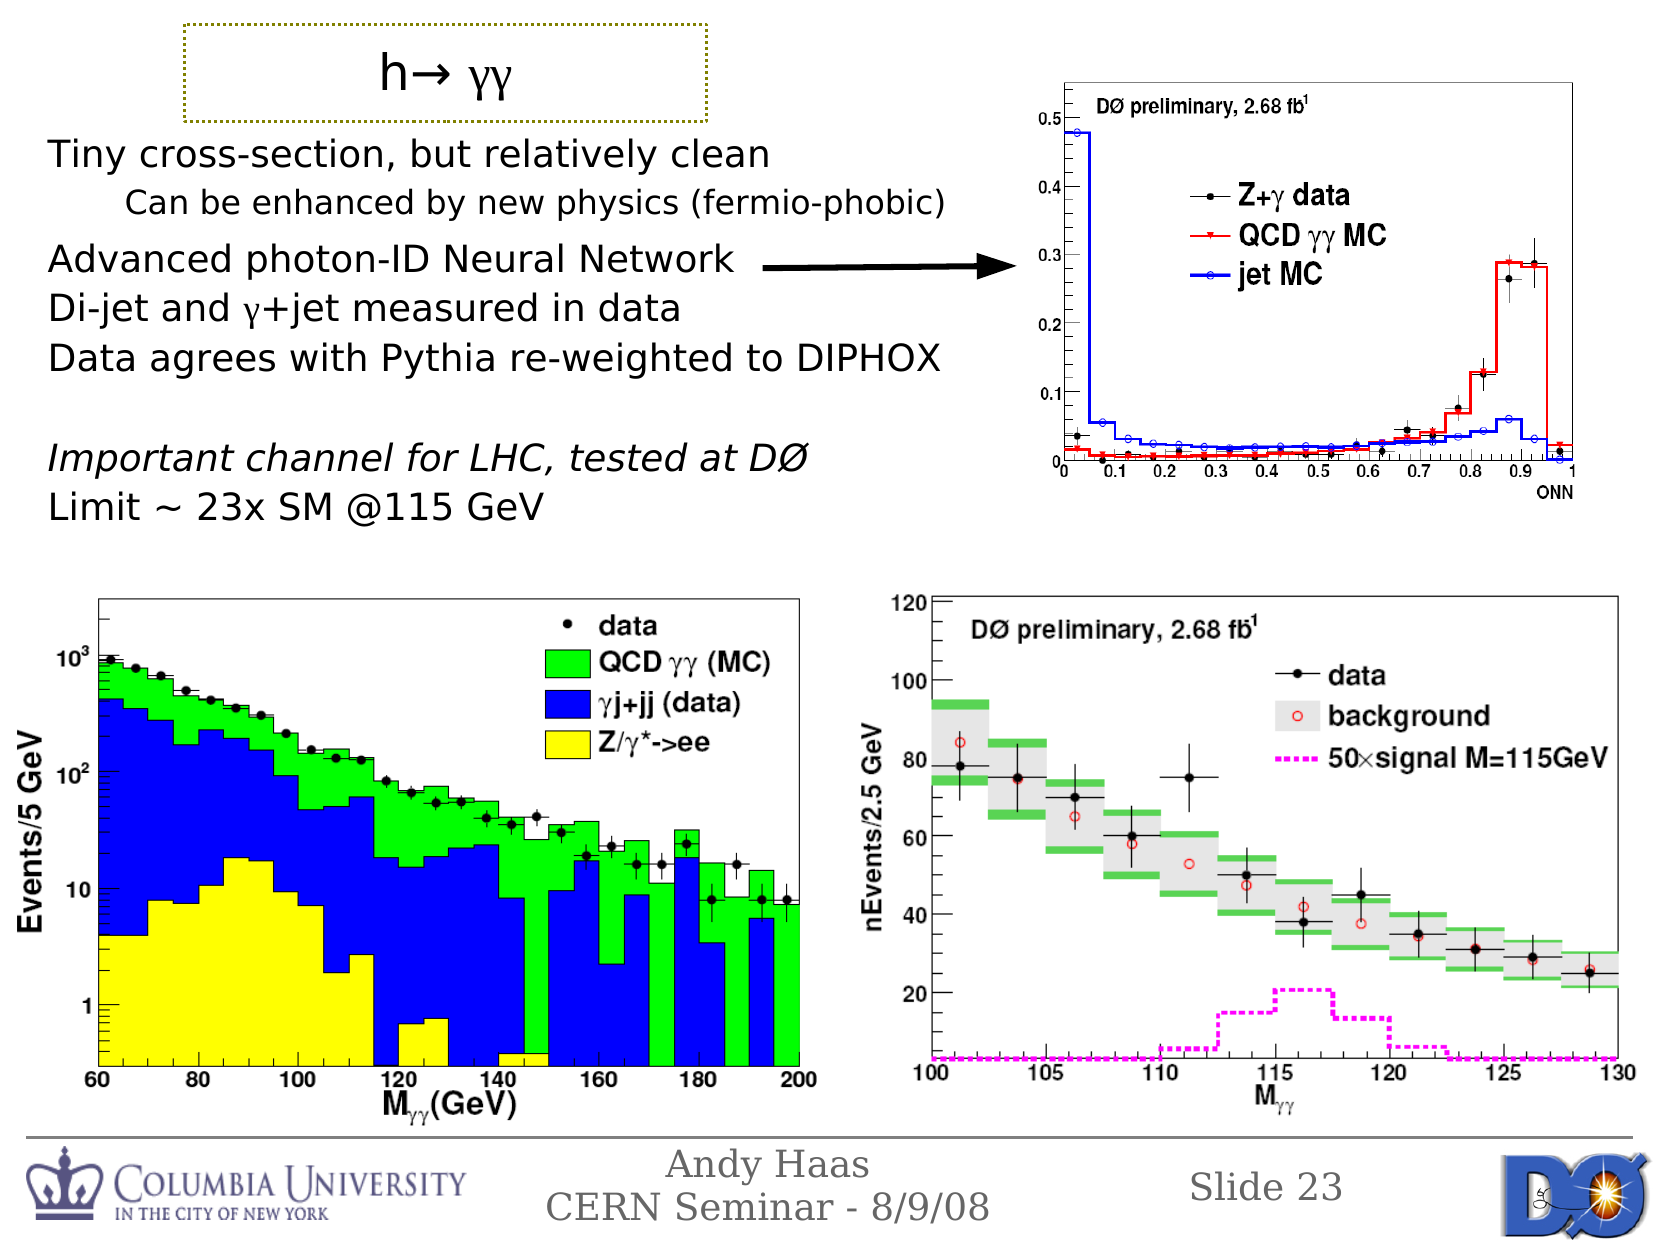

# h→ γγ
Tiny cross-section, but relatively clean
Can be enhanced by new physics (fermio-phobic)
Advanced photon-ID Neural Network
Di-jet and γ+jet measured in data
Data agrees with Pythia re-weighted to DIPHOX
Important channel for LHC, tested at DØ
Limit ~ 23x SM @115 GeV